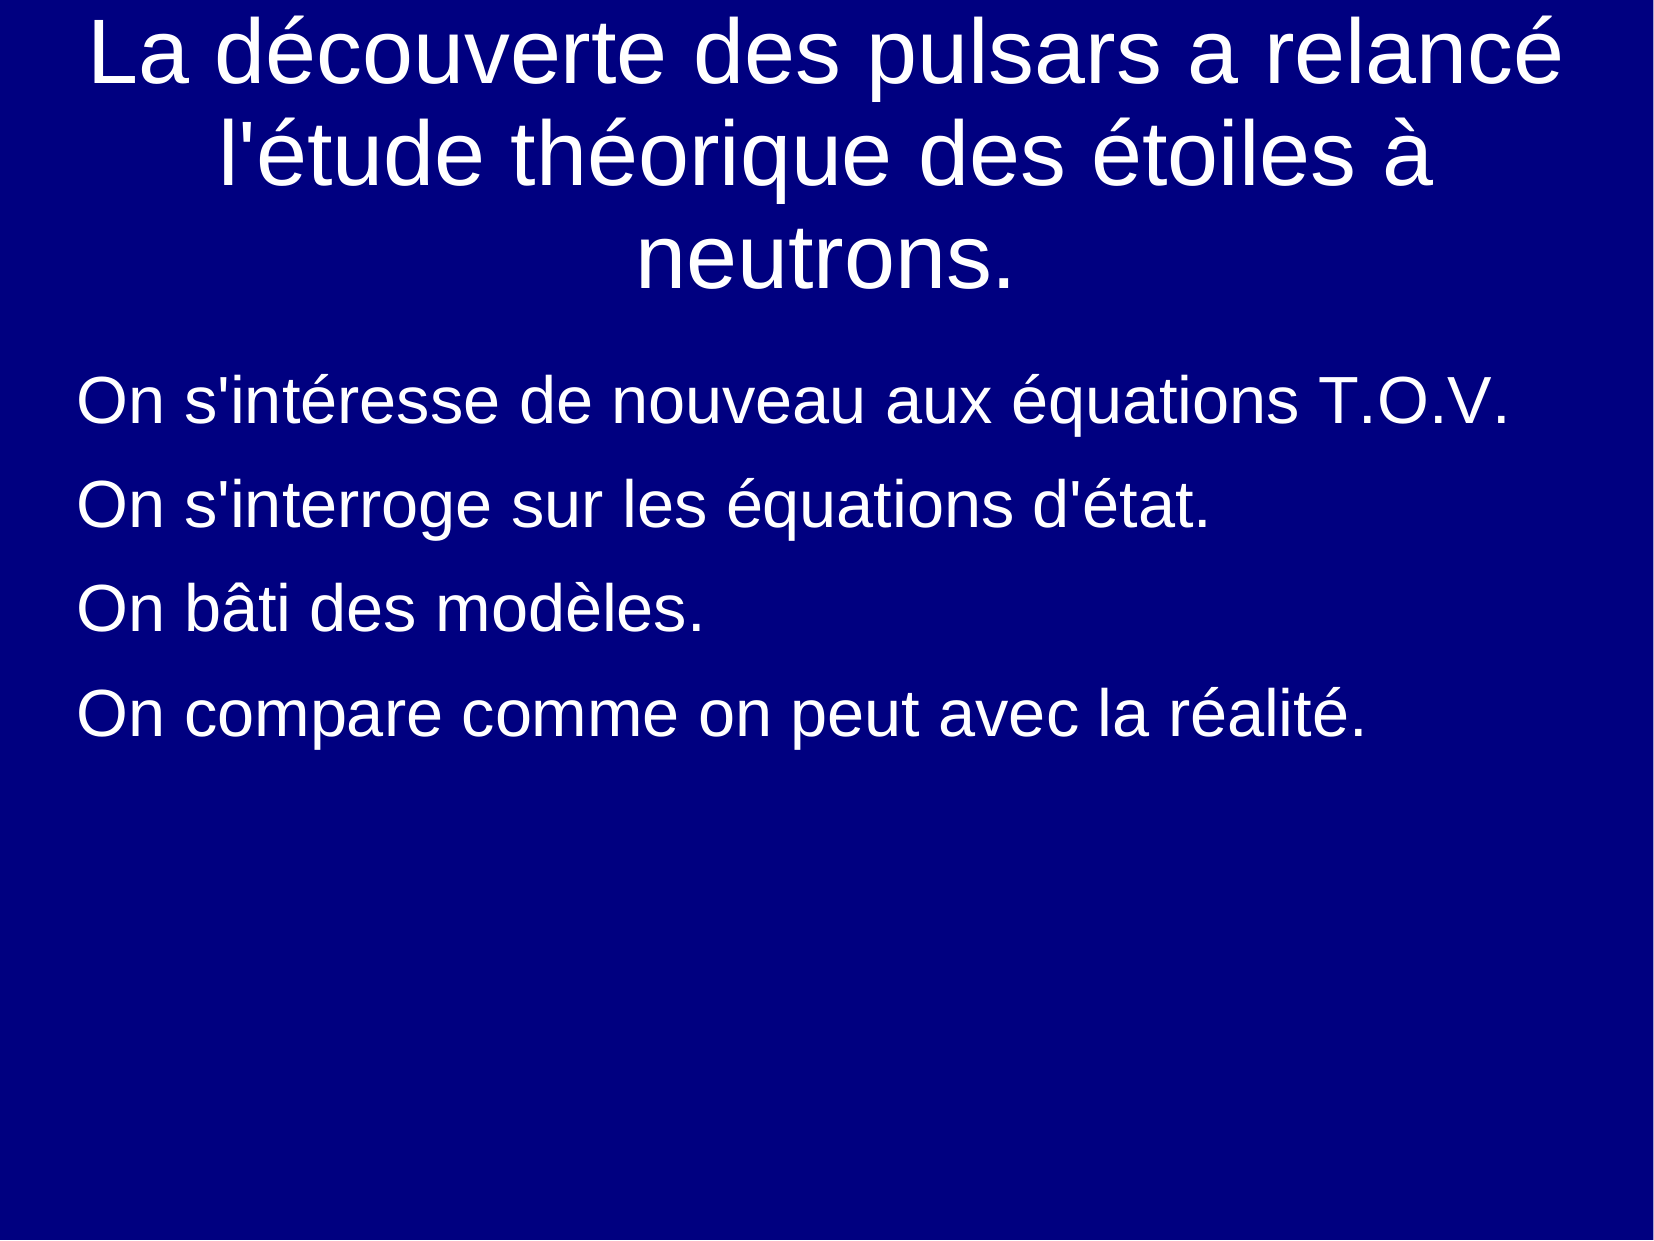

# La découverte des pulsars a relancé l'étude théorique des étoiles à neutrons.
On s'intéresse de nouveau aux équations T.O.V.
On s'interroge sur les équations d'état.
On bâti des modèles.
On compare comme on peut avec la réalité.